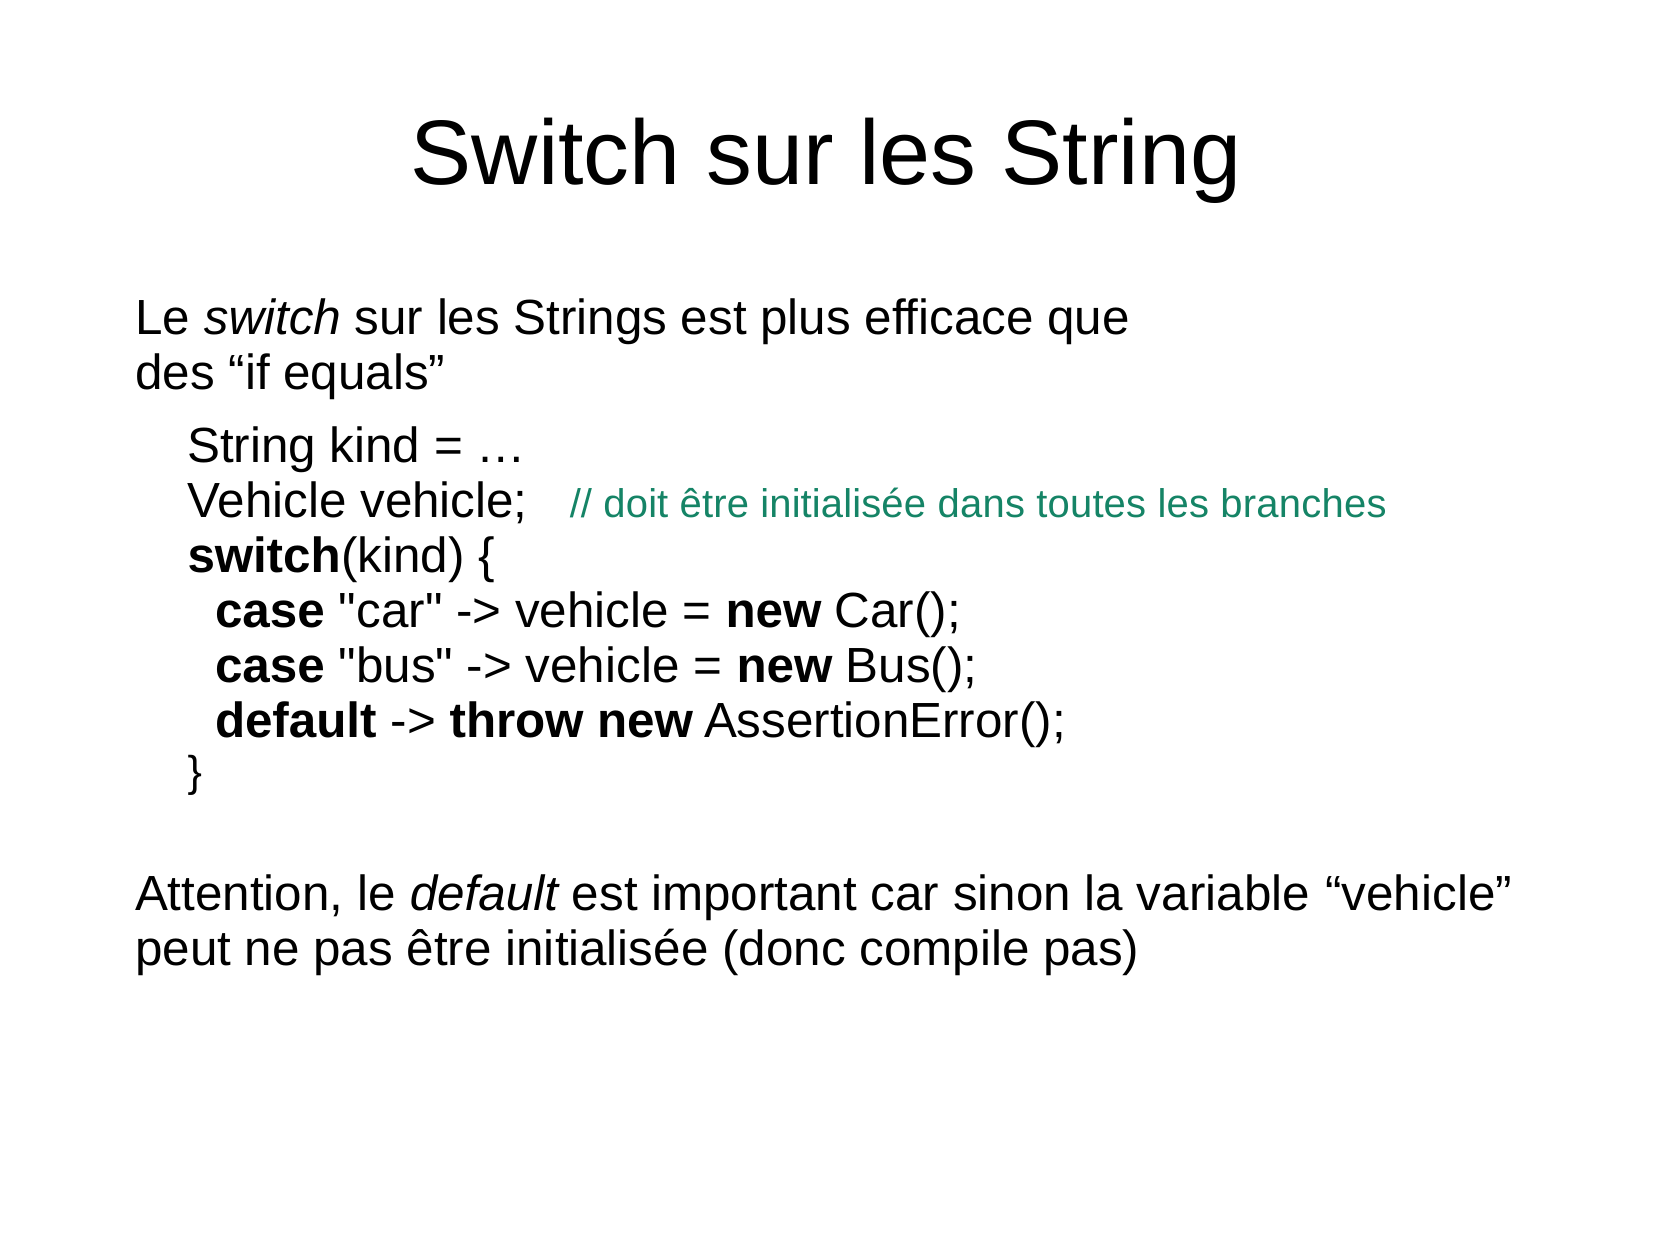

# Switch sur les String
Le switch sur les Strings est plus efficace que
des “if equals”
String kind = …
Vehicle vehicle; // doit être initialisée dans toutes les branches
switch(kind) {
 case "car" -> vehicle = new Car();
 case "bus" -> vehicle = new Bus();
 default -> throw new AssertionError();
}
Attention, le default est important car sinon la variable “vehicle” peut ne pas être initialisée (donc compile pas)